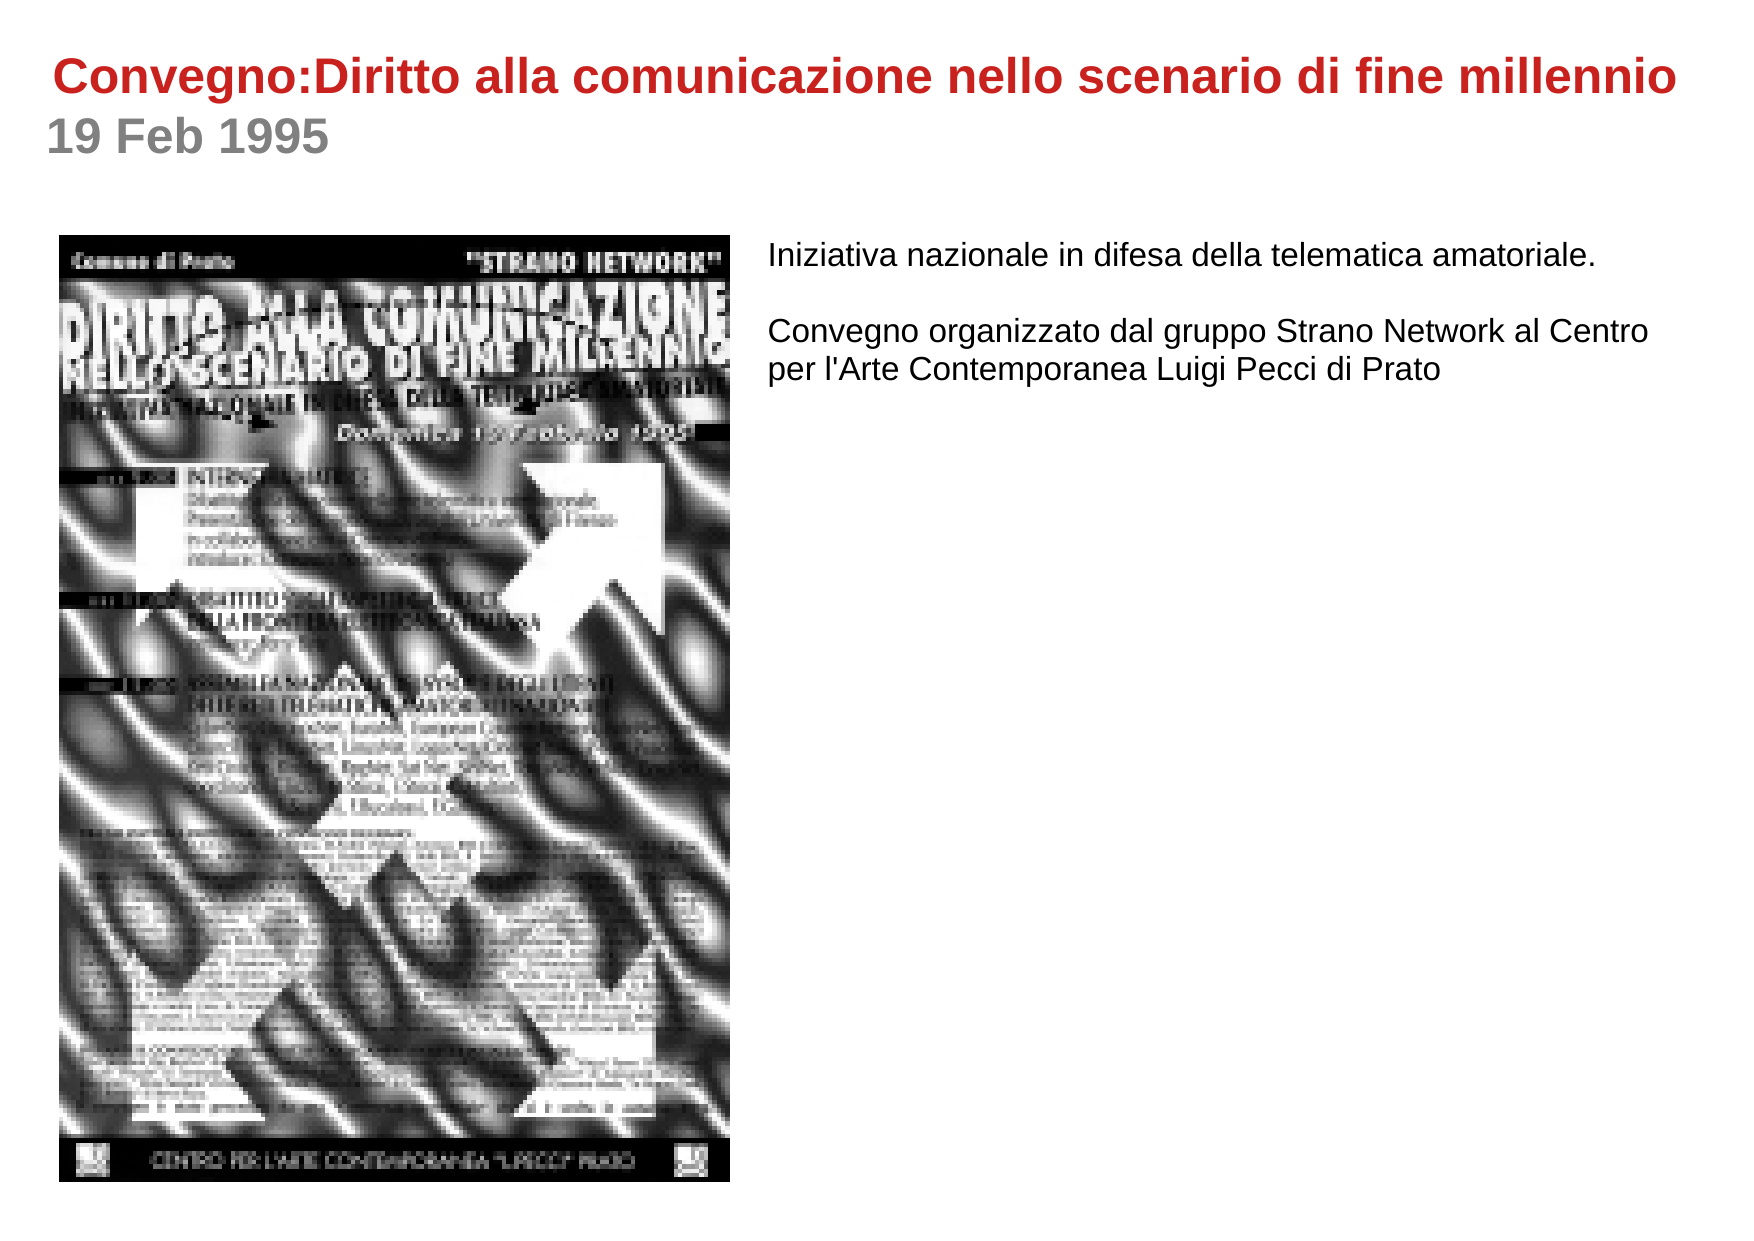

# Convegno:Diritto alla comunicazione nello scenario di fine millennio
19 Feb 1995
Iniziativa nazionale in difesa della telematica amatoriale.
Convegno organizzato dal gruppo Strano Network al Centro per l'Arte Contemporanea Luigi Pecci di Prato